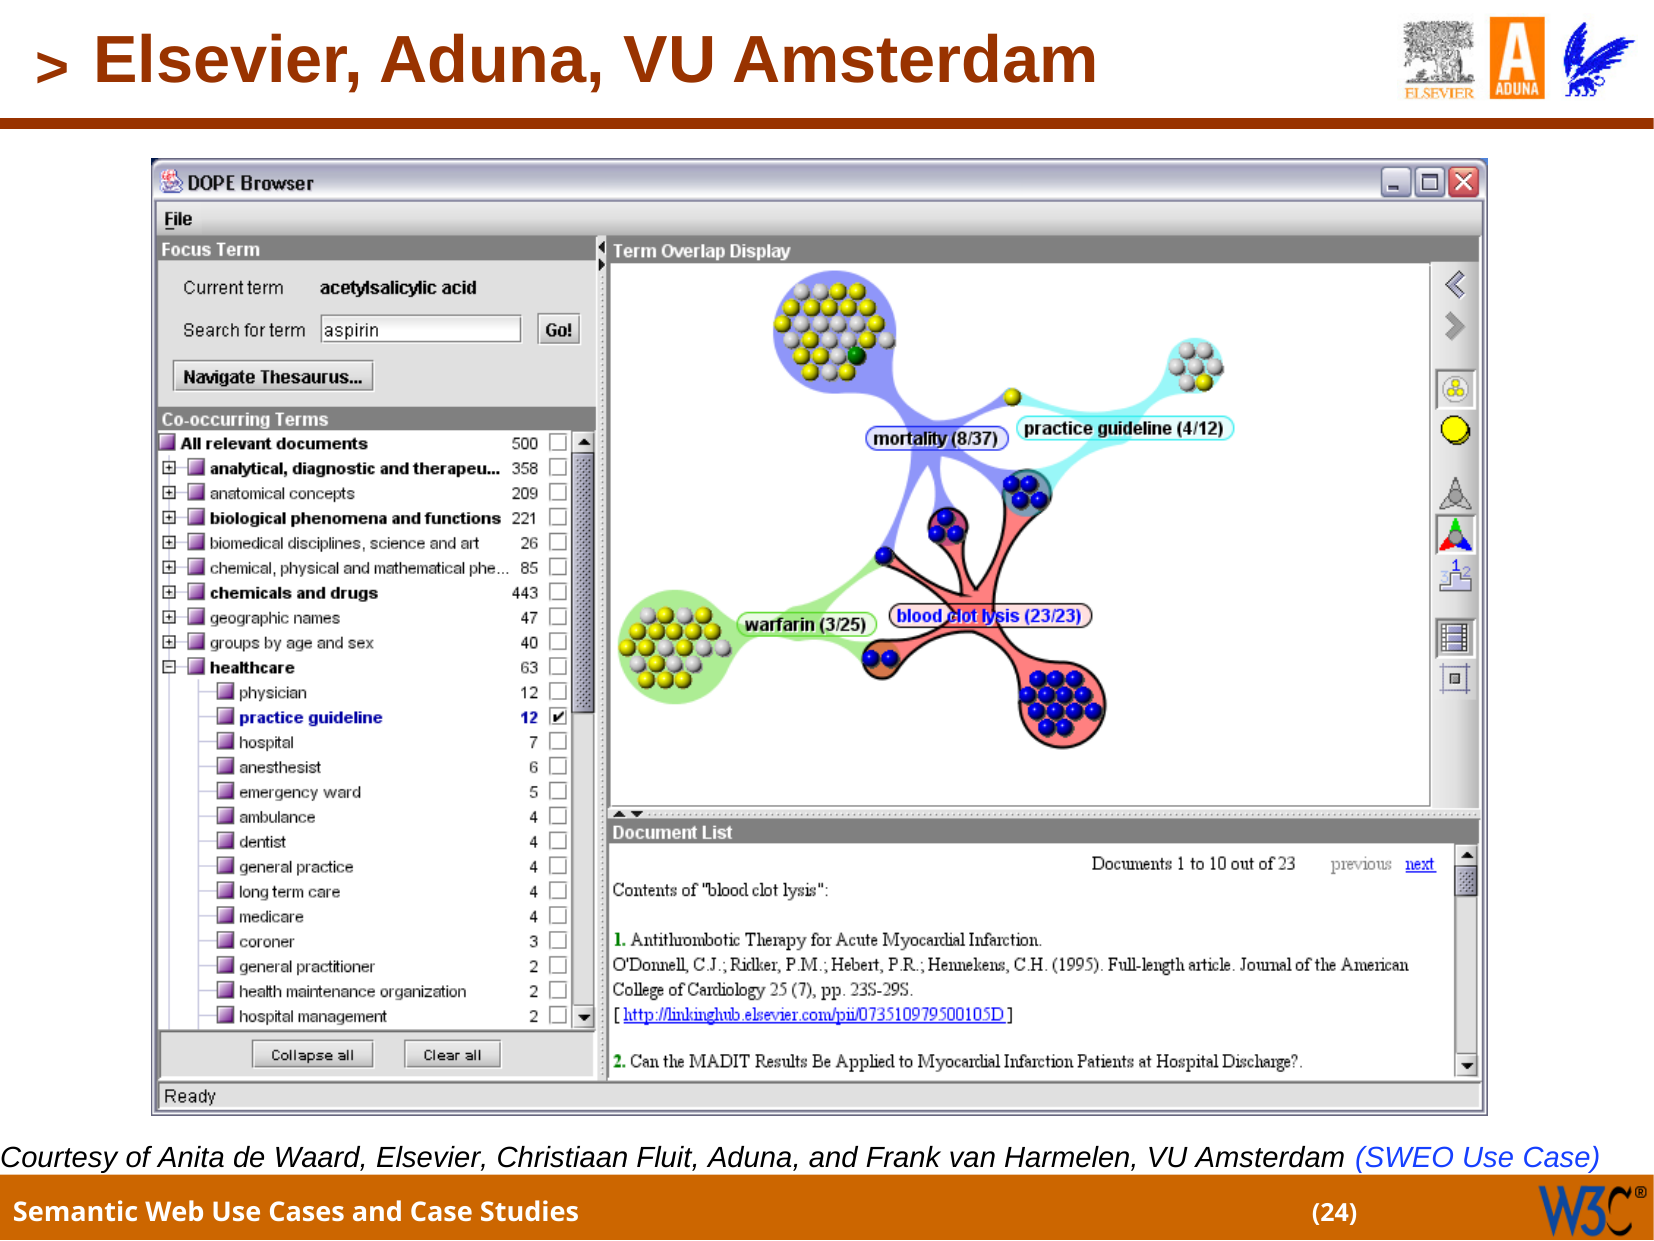

# Elsevier, Aduna, VU Amsterdam
Courtesy of Anita de Waard, Elsevier, Christiaan Fluit, Aduna, and Frank van Harmelen, VU Amsterdam (SWEO Use Case)